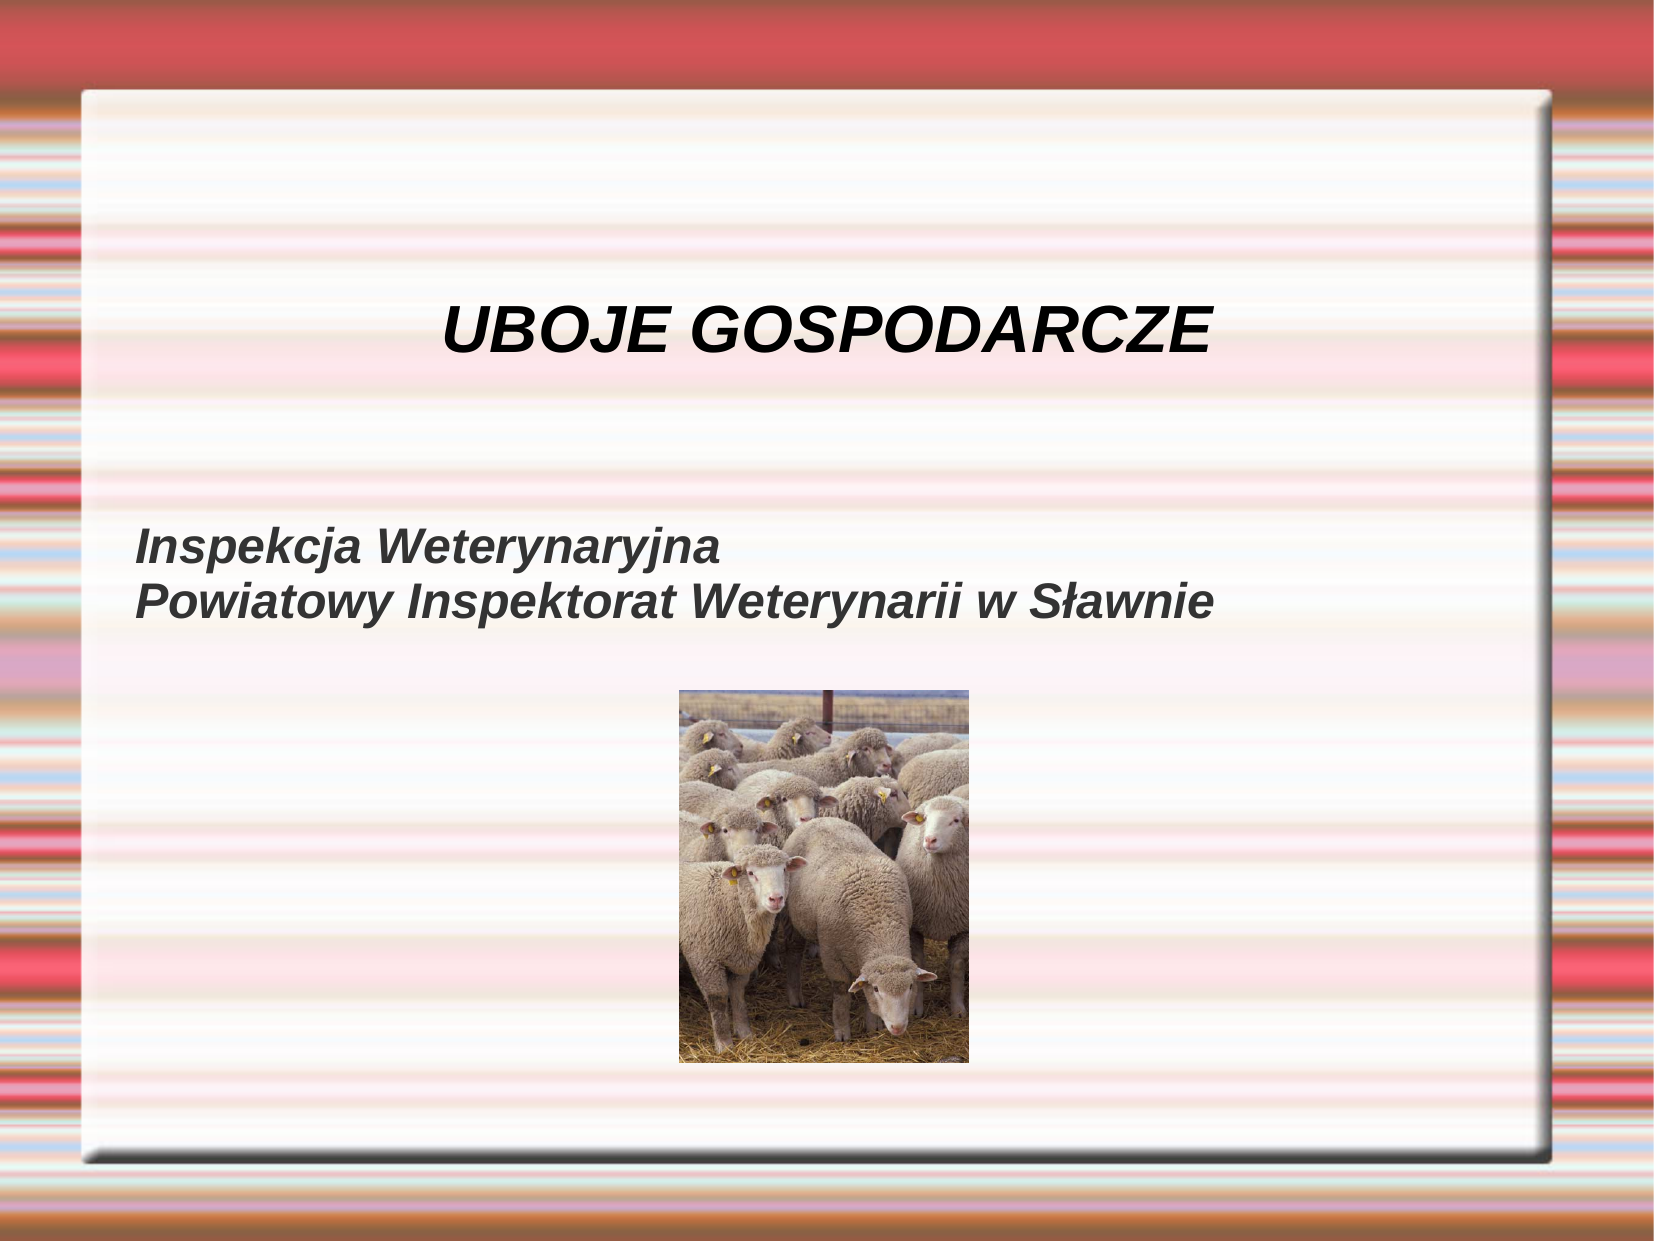

# UBOJE GOSPODARCZE
Inspekcja Weterynaryjna
Powiatowy Inspektorat Weterynarii w Sławnie